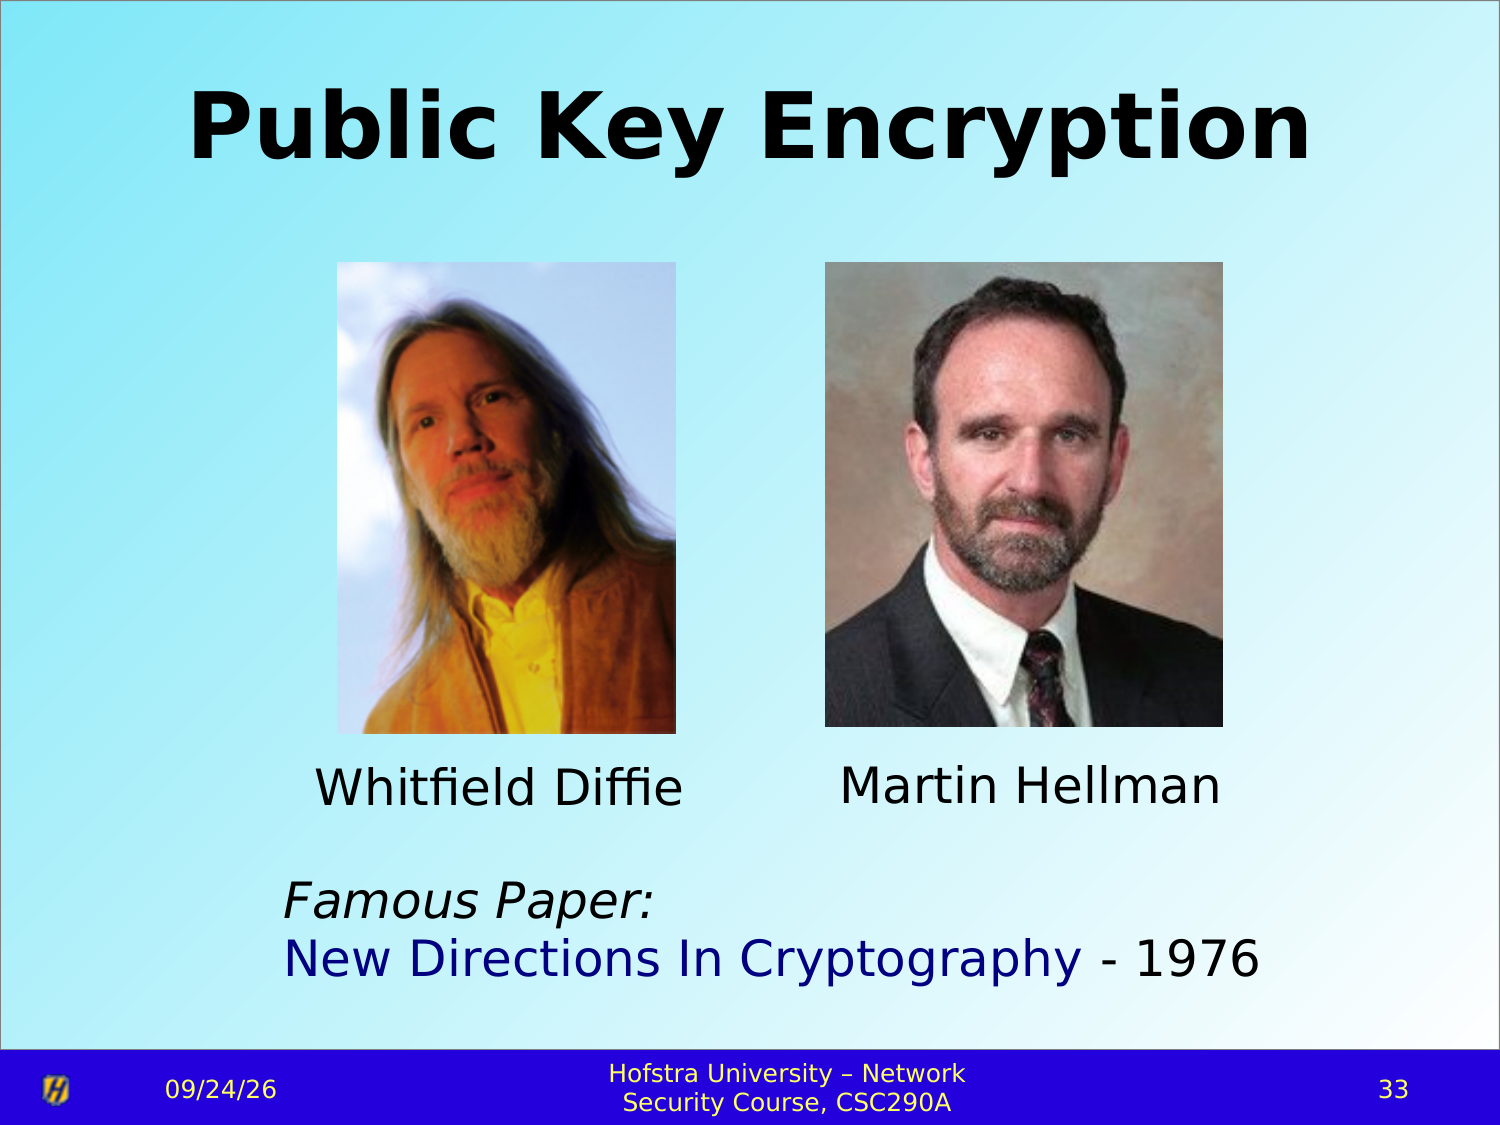

# Public Key Encryption
Martin Hellman
Whitfield Diffie
Famous Paper:
New Directions In Cryptography - 1976
33